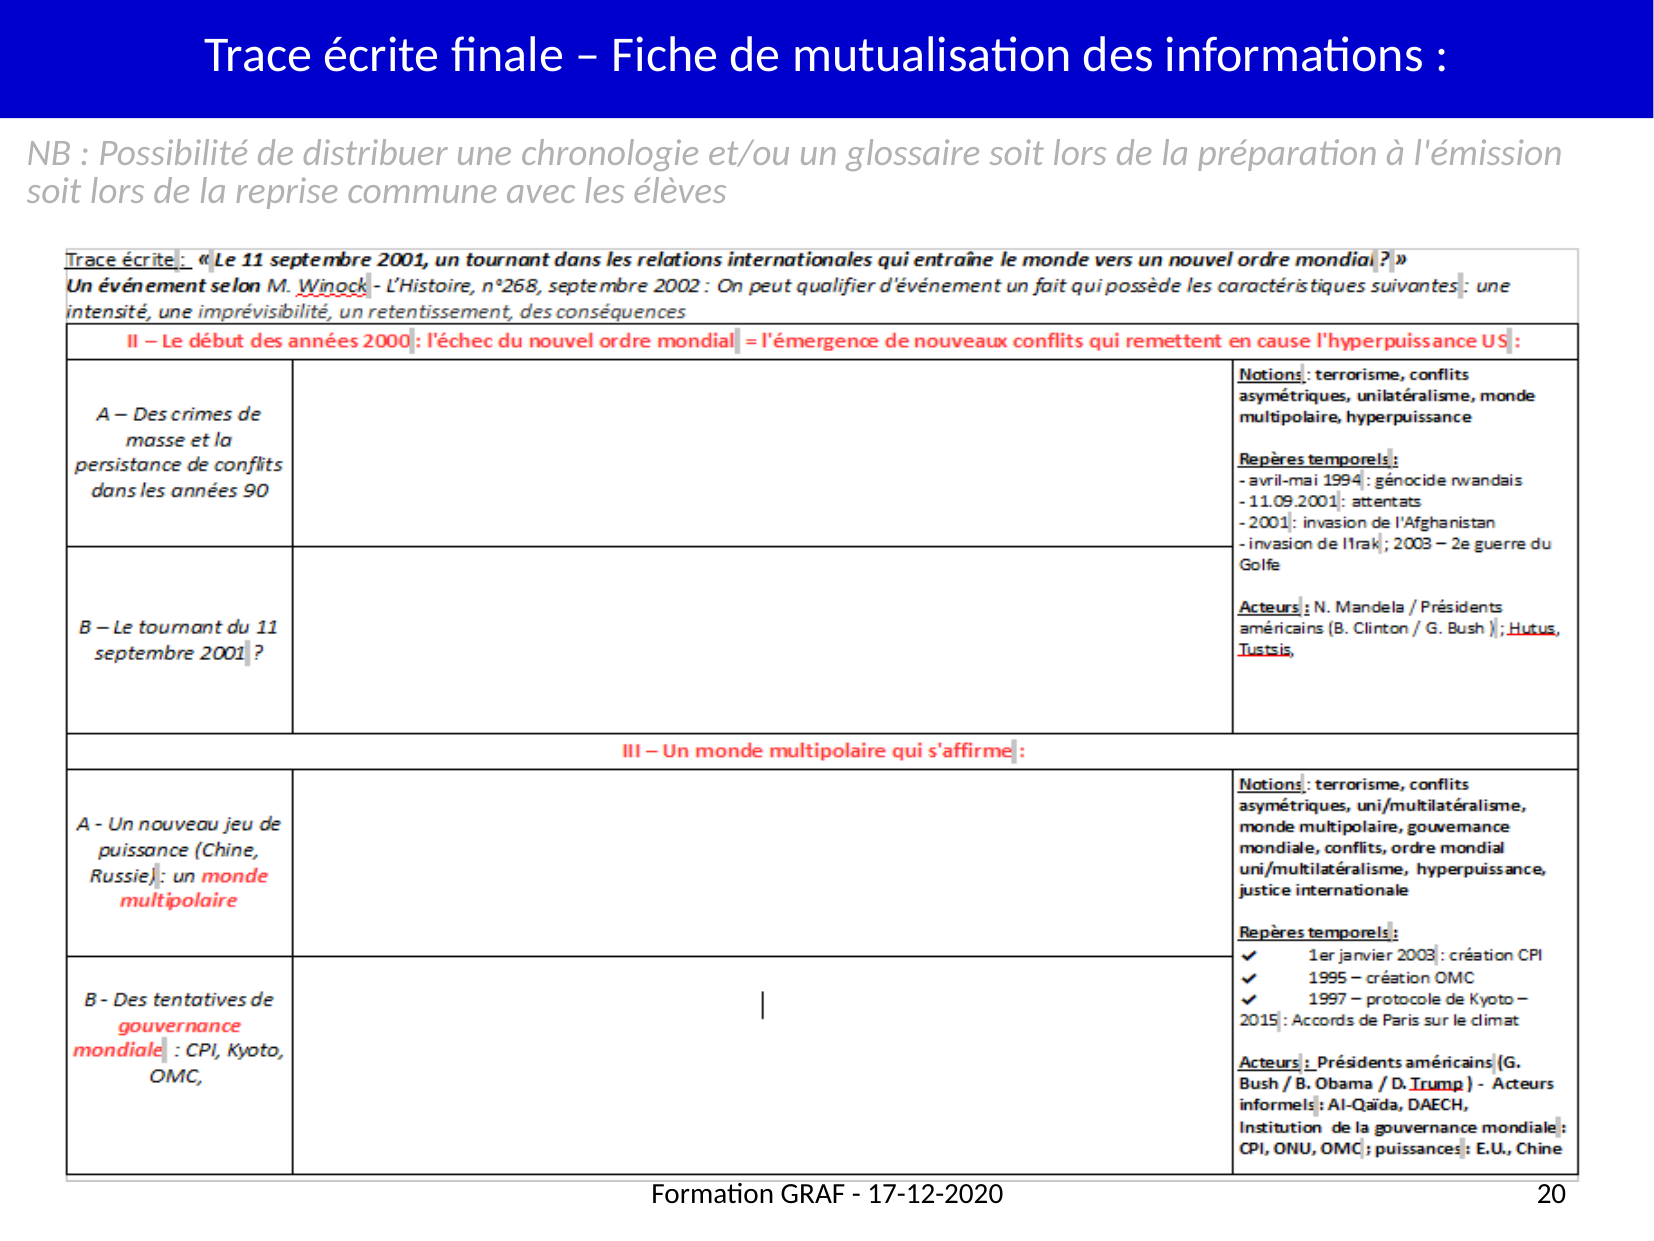

# Trace écrite finale – Fiche de mutualisation des informations :
NB : Possibilité de distribuer une chronologie et/ou un glossaire soit lors de la préparation à l'émission soit lors de la reprise commune avec les élèves
20